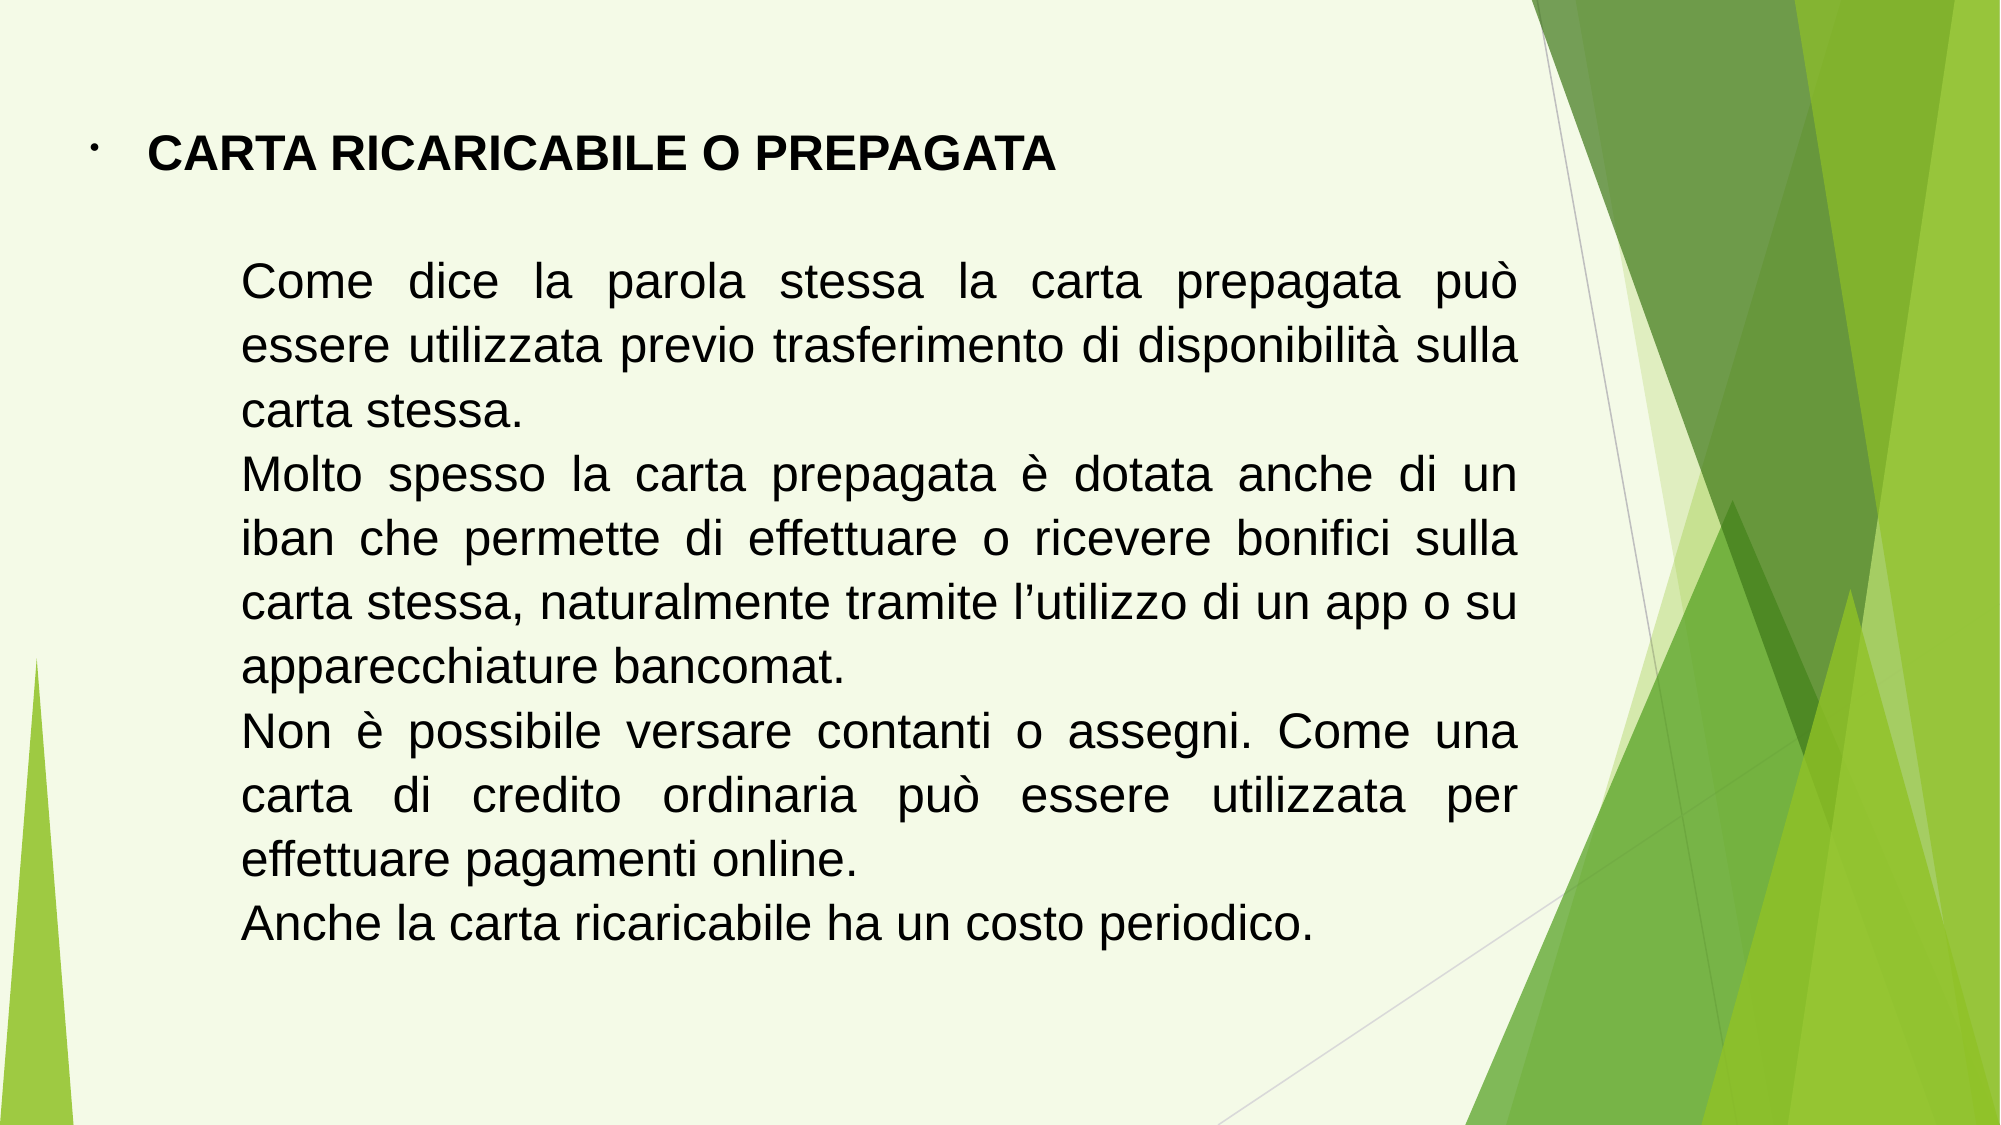

CARTA RICARICABILE O PREPAGATA
Come dice la parola stessa la carta prepagata può essere utilizzata previo trasferimento di disponibilità sulla carta stessa.
Molto spesso la carta prepagata è dotata anche di un iban che permette di effettuare o ricevere bonifici sulla carta stessa, naturalmente tramite l’utilizzo di un app o su apparecchiature bancomat.
Non è possibile versare contanti o assegni. Come una carta di credito ordinaria può essere utilizzata per effettuare pagamenti online.
Anche la carta ricaricabile ha un costo periodico.